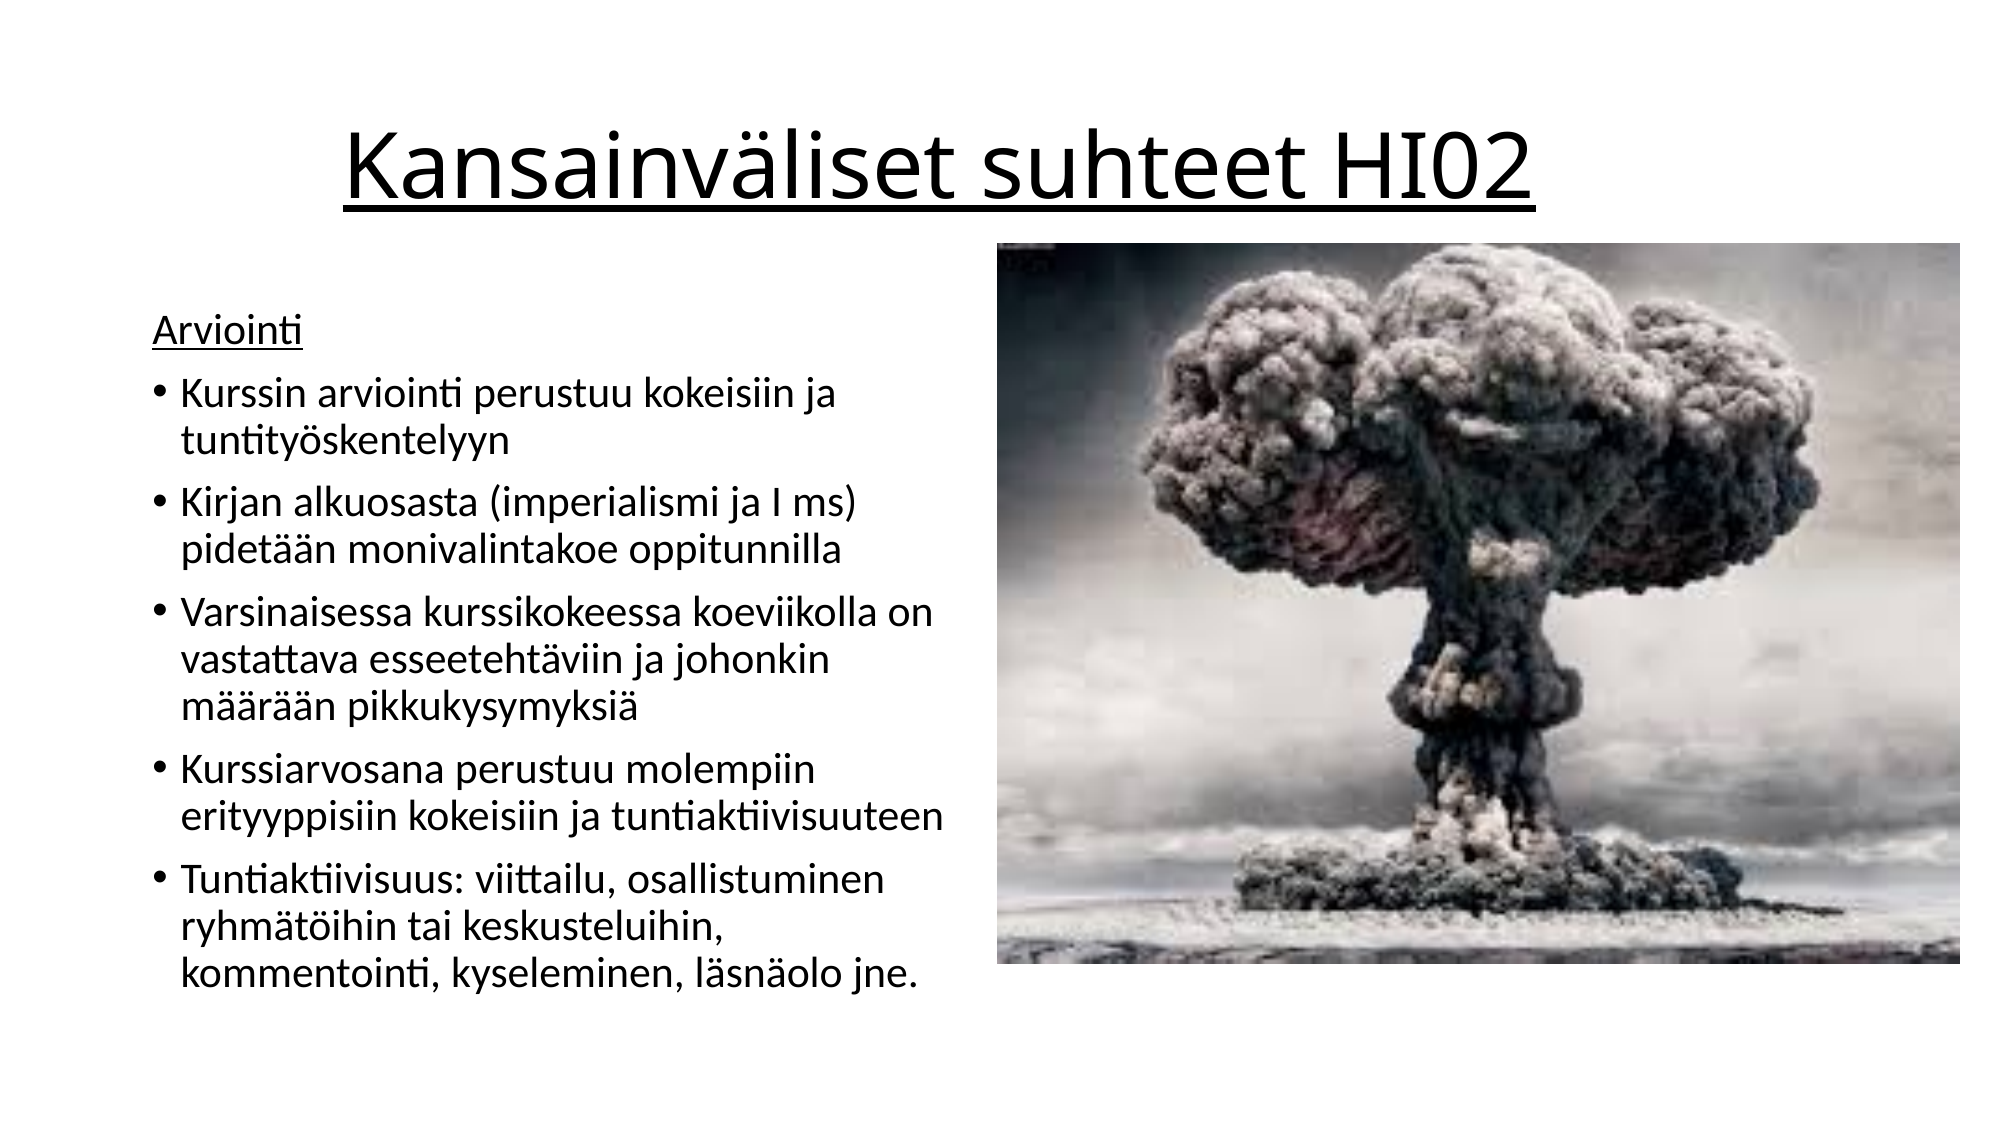

# Kansainväliset suhteet HI02
Arviointi
Kurssin arviointi perustuu kokeisiin ja tuntityöskentelyyn
Kirjan alkuosasta (imperialismi ja I ms) pidetään monivalintakoe oppitunnilla
Varsinaisessa kurssikokeessa koeviikolla on vastattava esseetehtäviin ja johonkin määrään pikkukysymyksiä
Kurssiarvosana perustuu molempiin erityyppisiin kokeisiin ja tuntiaktiivisuuteen
Tuntiaktiivisuus: viittailu, osallistuminen ryhmätöihin tai keskusteluihin, kommentointi, kyseleminen, läsnäolo jne.